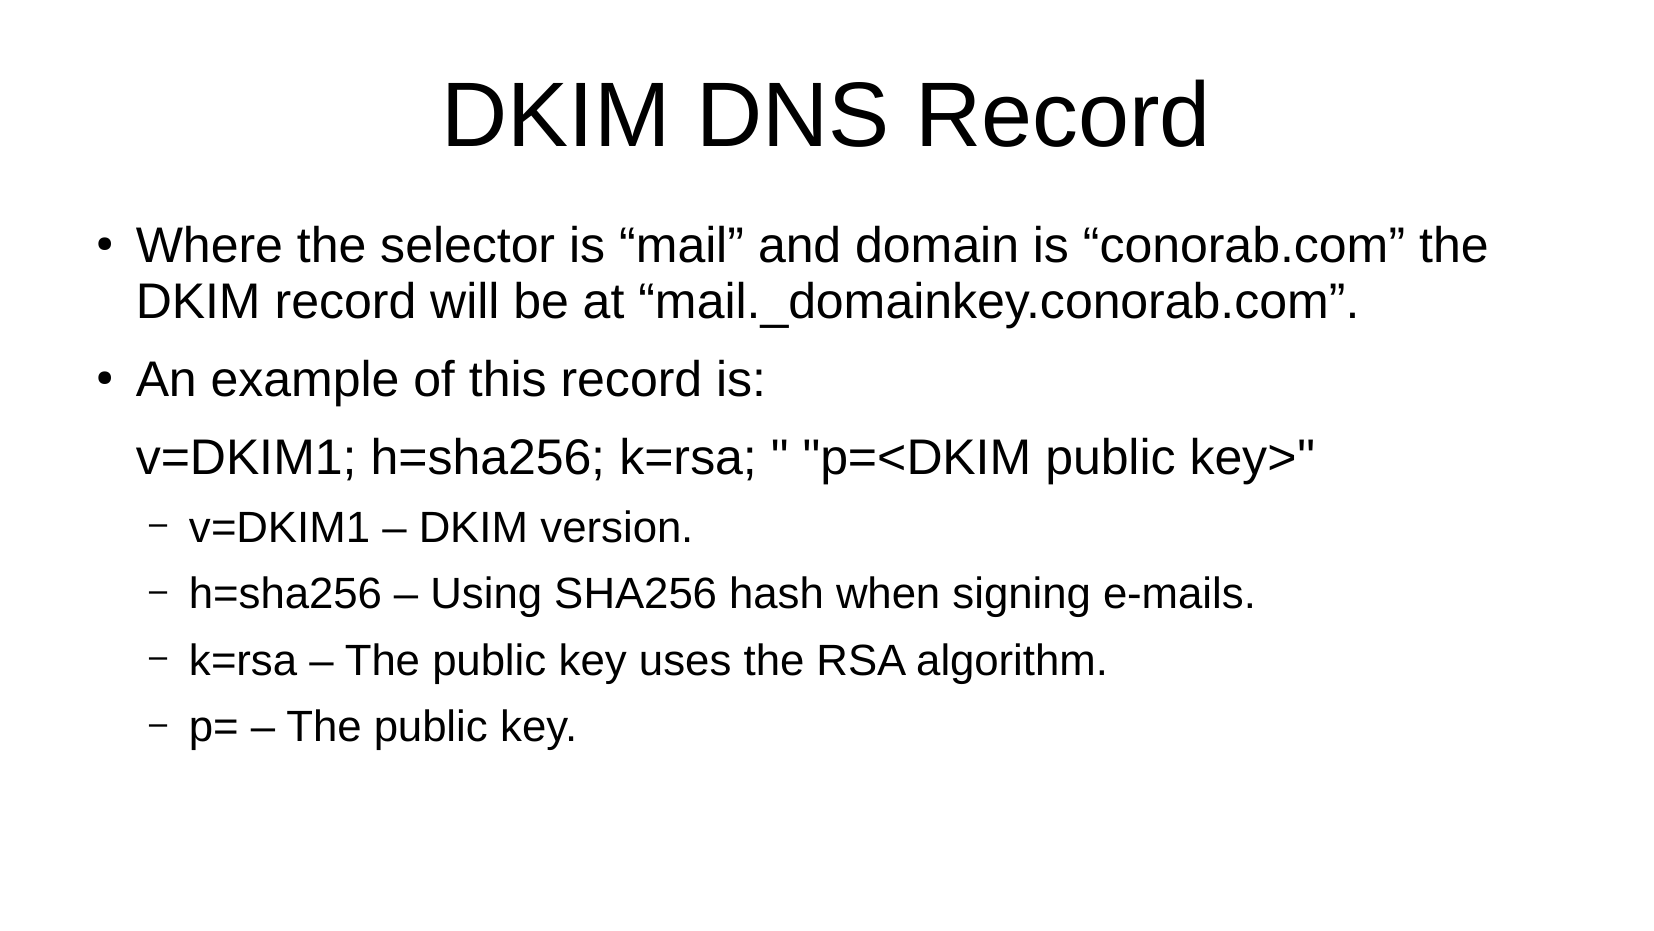

# DKIM DNS Record
Where the selector is “mail” and domain is “conorab.com” the DKIM record will be at “mail._domainkey.conorab.com”.
An example of this record is:
v=DKIM1; h=sha256; k=rsa; " "p=<DKIM public key>"
v=DKIM1 – DKIM version.
h=sha256 – Using SHA256 hash when signing e-mails.
k=rsa – The public key uses the RSA algorithm.
p= – The public key.